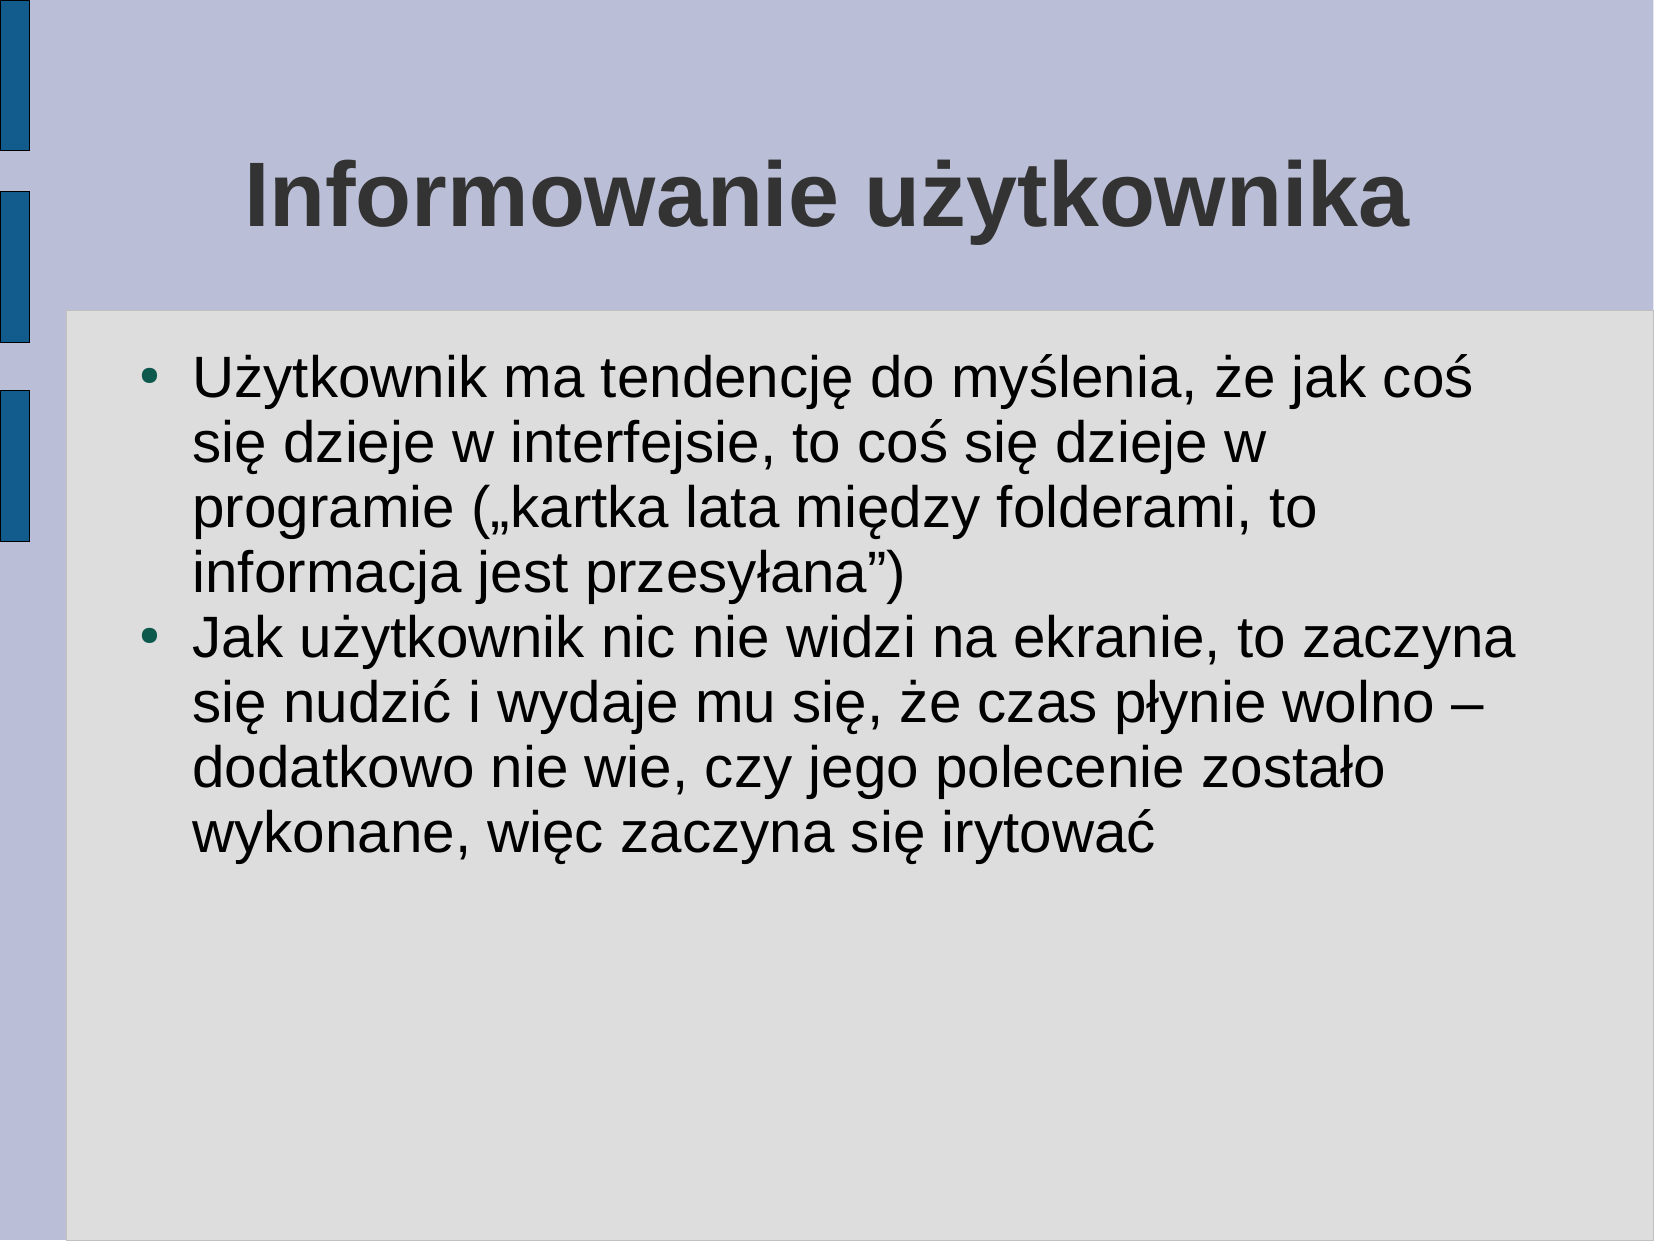

# Informowanie użytkownika
Użytkownik ma tendencję do myślenia, że jak coś się dzieje w interfejsie, to coś się dzieje w programie („kartka lata między folderami, to informacja jest przesyłana”)
Jak użytkownik nic nie widzi na ekranie, to zaczyna się nudzić i wydaje mu się, że czas płynie wolno – dodatkowo nie wie, czy jego polecenie zostało wykonane, więc zaczyna się irytować